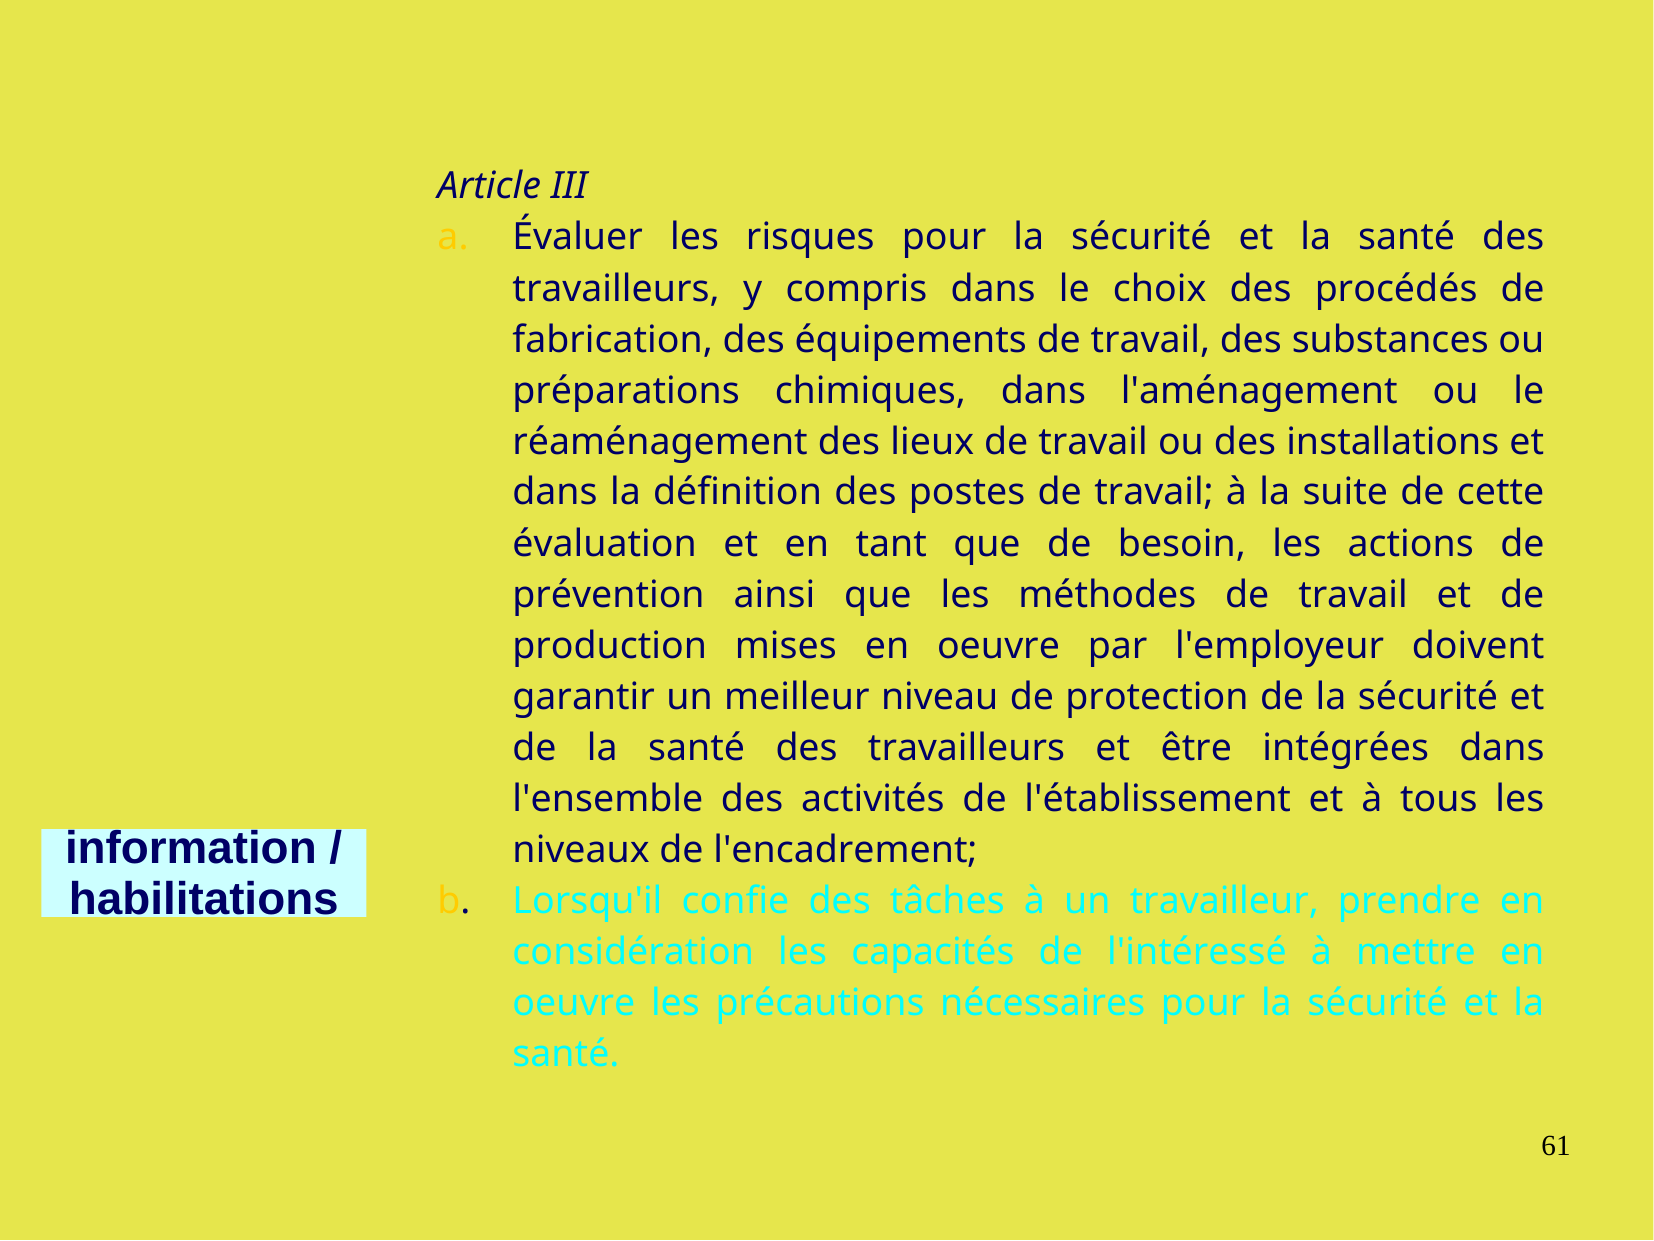

Article III
a.	Évaluer les risques pour la sécurité et la santé des travailleurs, y compris dans le choix des procédés de fabrication, des équipements de travail, des substances ou préparations chimiques, dans l'aménagement ou le réaménagement des lieux de travail ou des installations et dans la définition des postes de travail; à la suite de cette évaluation et en tant que de besoin, les actions de prévention ainsi que les méthodes de travail et de production mises en oeuvre par l'employeur doivent garantir un meilleur niveau de protection de la sécurité et de la santé des travailleurs et être intégrées dans l'ensemble des activités de l'établissement et à tous les niveaux de l'encadrement;
b.	Lorsqu'il confie des tâches à un travailleur, prendre en considération les capacités de l'intéressé à mettre en oeuvre les précautions nécessaires pour la sécurité et la santé.
information / habilitations
61